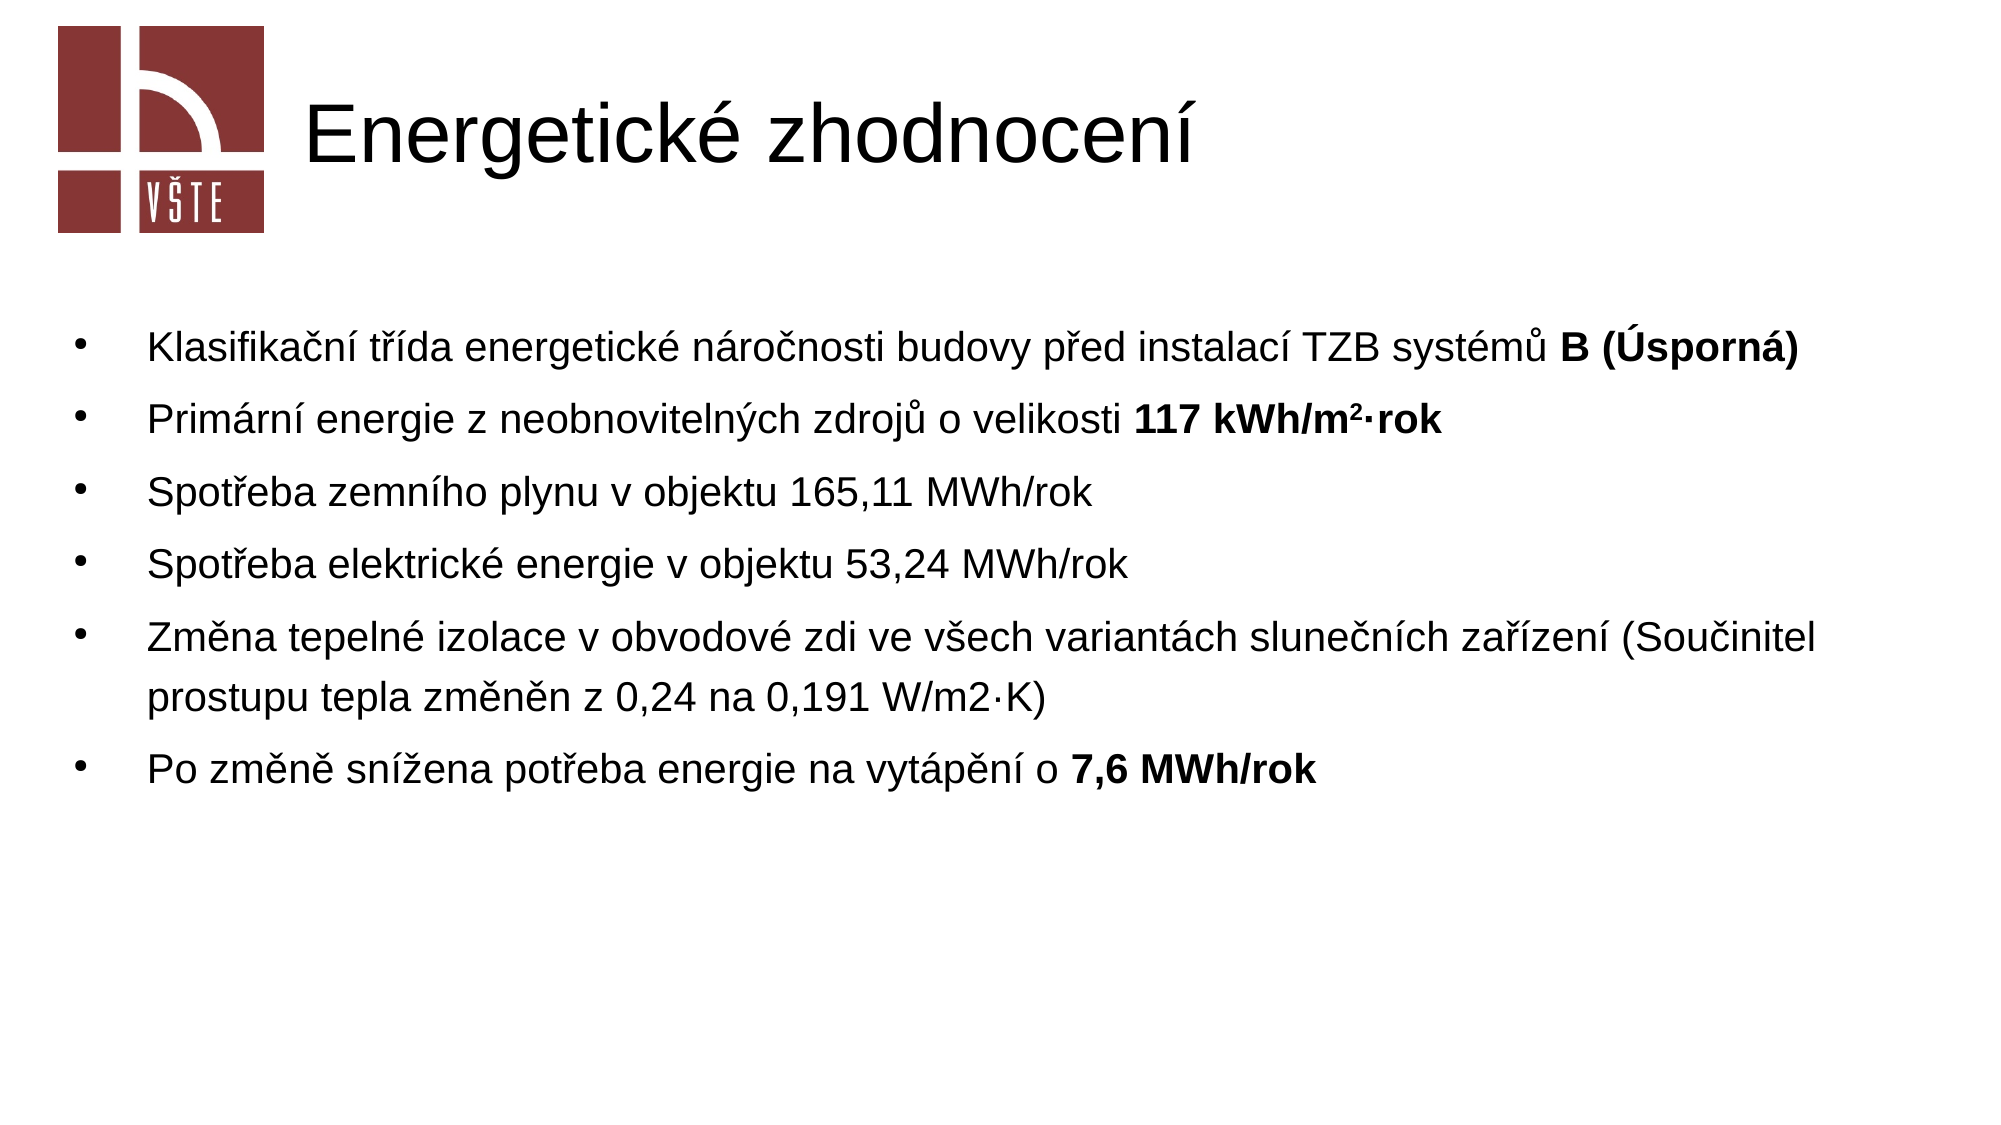

Energetické zhodnocení
Klasifikační třída energetické náročnosti budovy před instalací TZB systémů B (Úsporná)
Primární energie z neobnovitelných zdrojů o velikosti 117 kWh/m2·rok
Spotřeba zemního plynu v objektu 165,11 MWh/rok
Spotřeba elektrické energie v objektu 53,24 MWh/rok
Změna tepelné izolace v obvodové zdi ve všech variantách slunečních zařízení (Součinitel prostupu tepla změněn z 0,24 na 0,191 W/m2·K)
Po změně snížena potřeba energie na vytápění o 7,6 MWh/rok